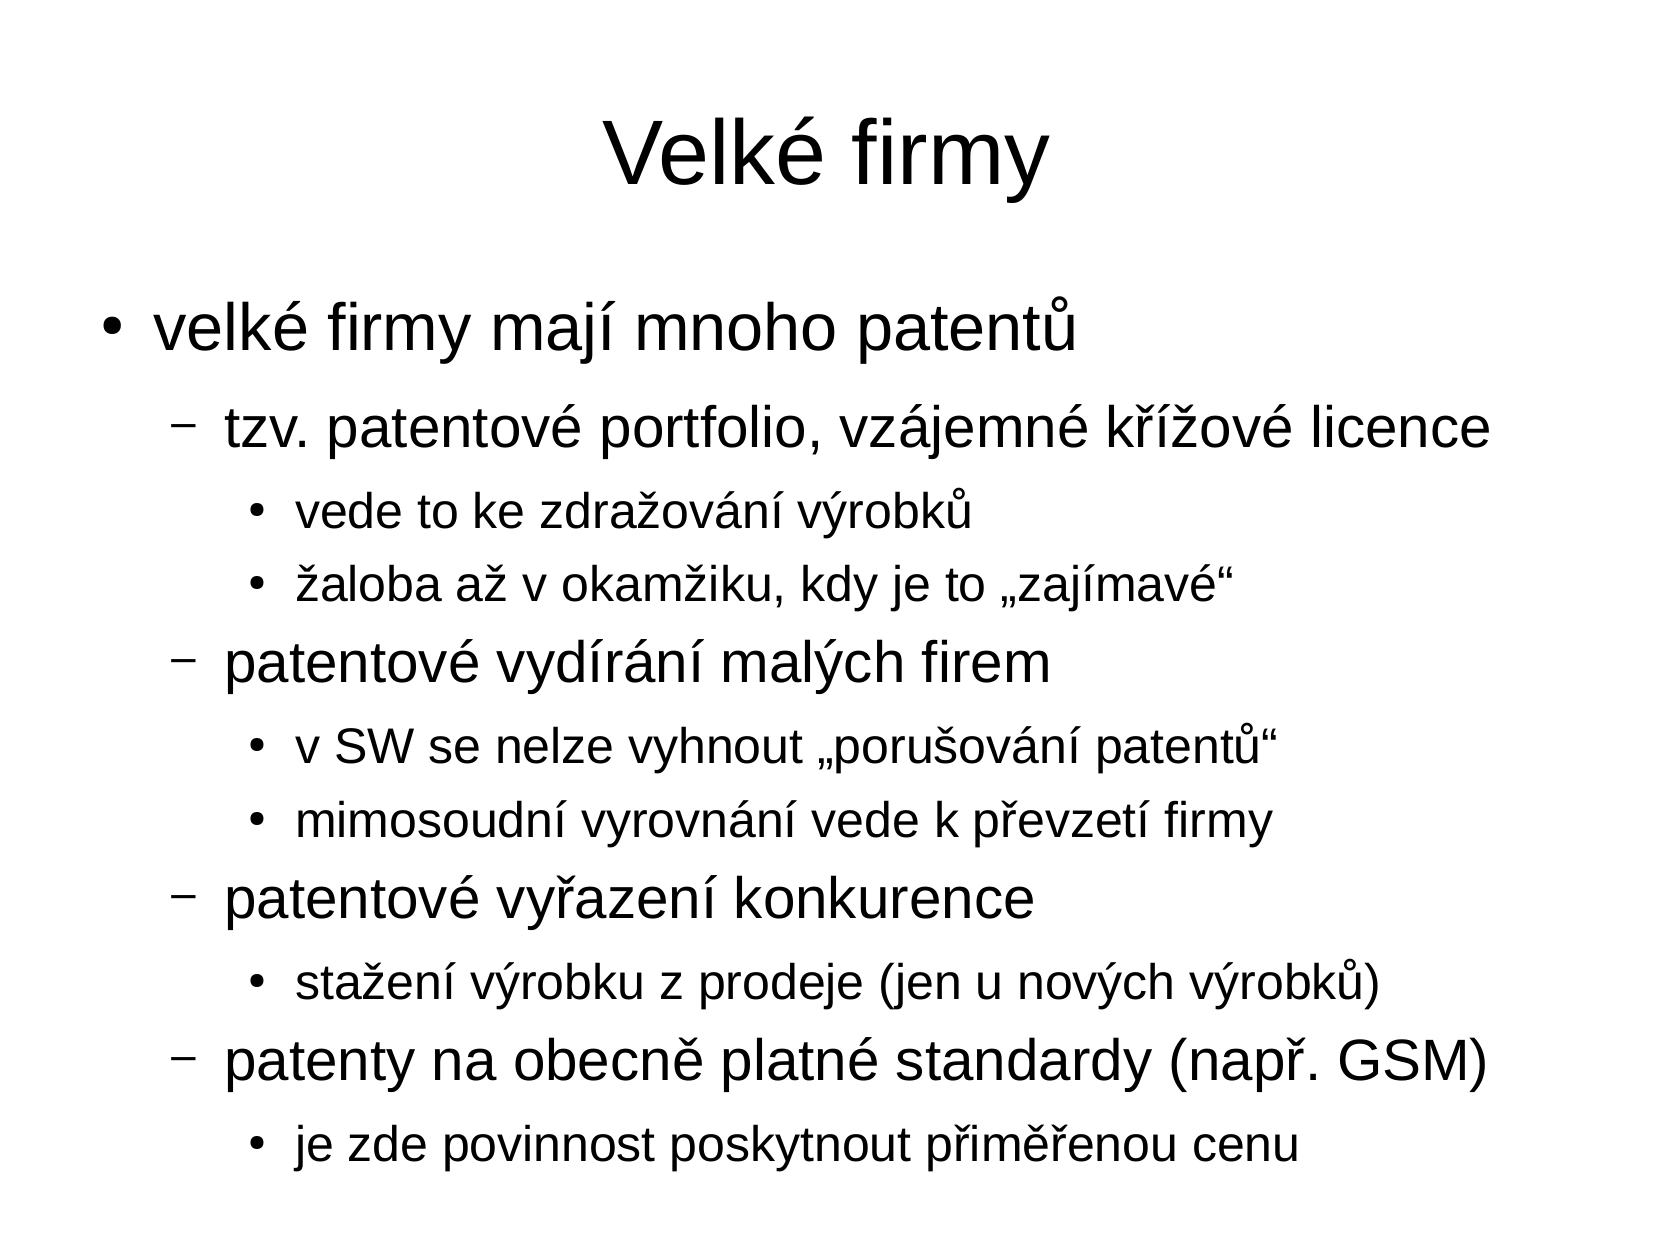

# Velké firmy
velké firmy mají mnoho patentů
tzv. patentové portfolio, vzájemné křížové licence
vede to ke zdražování výrobků
žaloba až v okamžiku, kdy je to „zajímavé“
patentové vydírání malých firem
v SW se nelze vyhnout „porušování patentů“
mimosoudní vyrovnání vede k převzetí firmy
patentové vyřazení konkurence
stažení výrobku z prodeje (jen u nových výrobků)
patenty na obecně platné standardy (např. GSM)
je zde povinnost poskytnout přiměřenou cenu